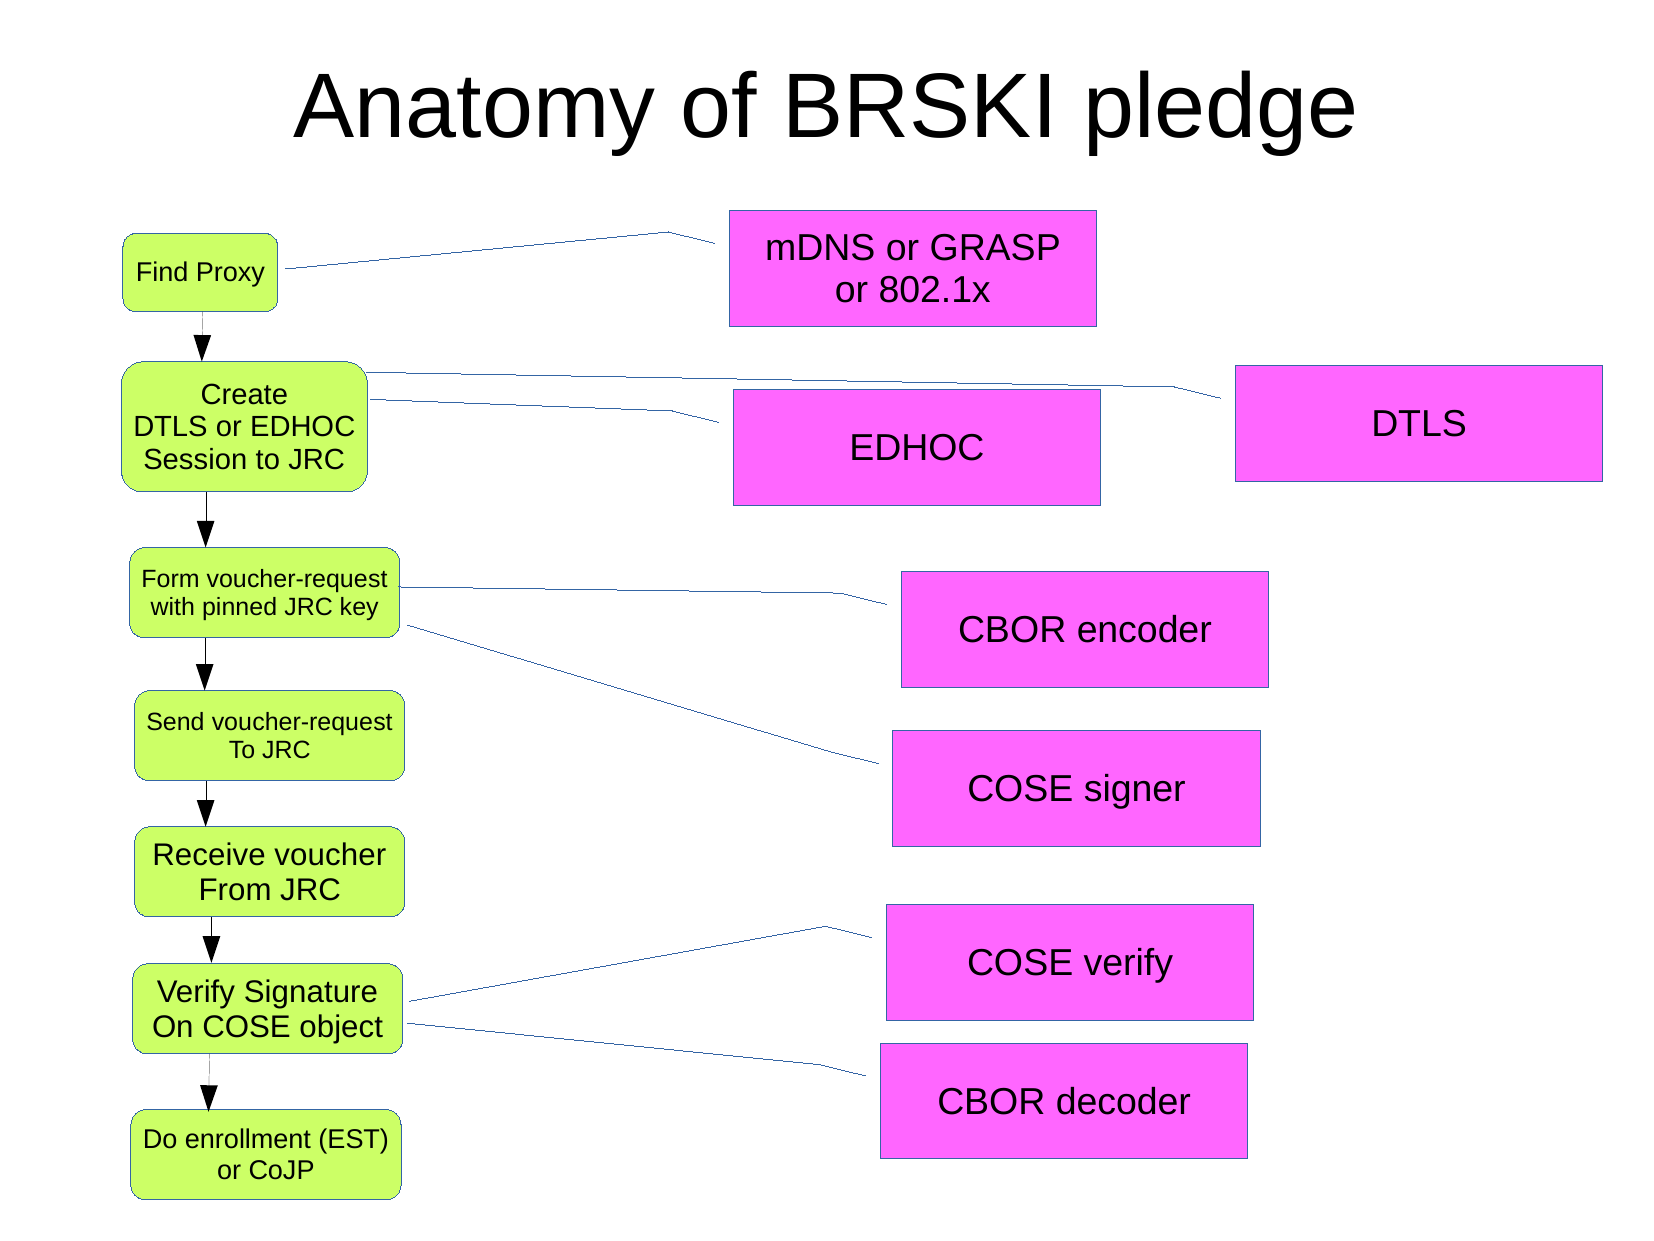

# Anatomy of BRSKI pledge
mDNS or GRASP
or 802.1x
Find Proxy
Create
DTLS or EDHOC
Session to JRC
DTLS
EDHOC
Form voucher-request
with pinned JRC key
CBOR encoder
Send voucher-request
To JRC
COSE signer
Receive voucher
From JRC
COSE verify
Verify Signature
On COSE object
CBOR decoder
Do enrollment (EST)
or CoJP